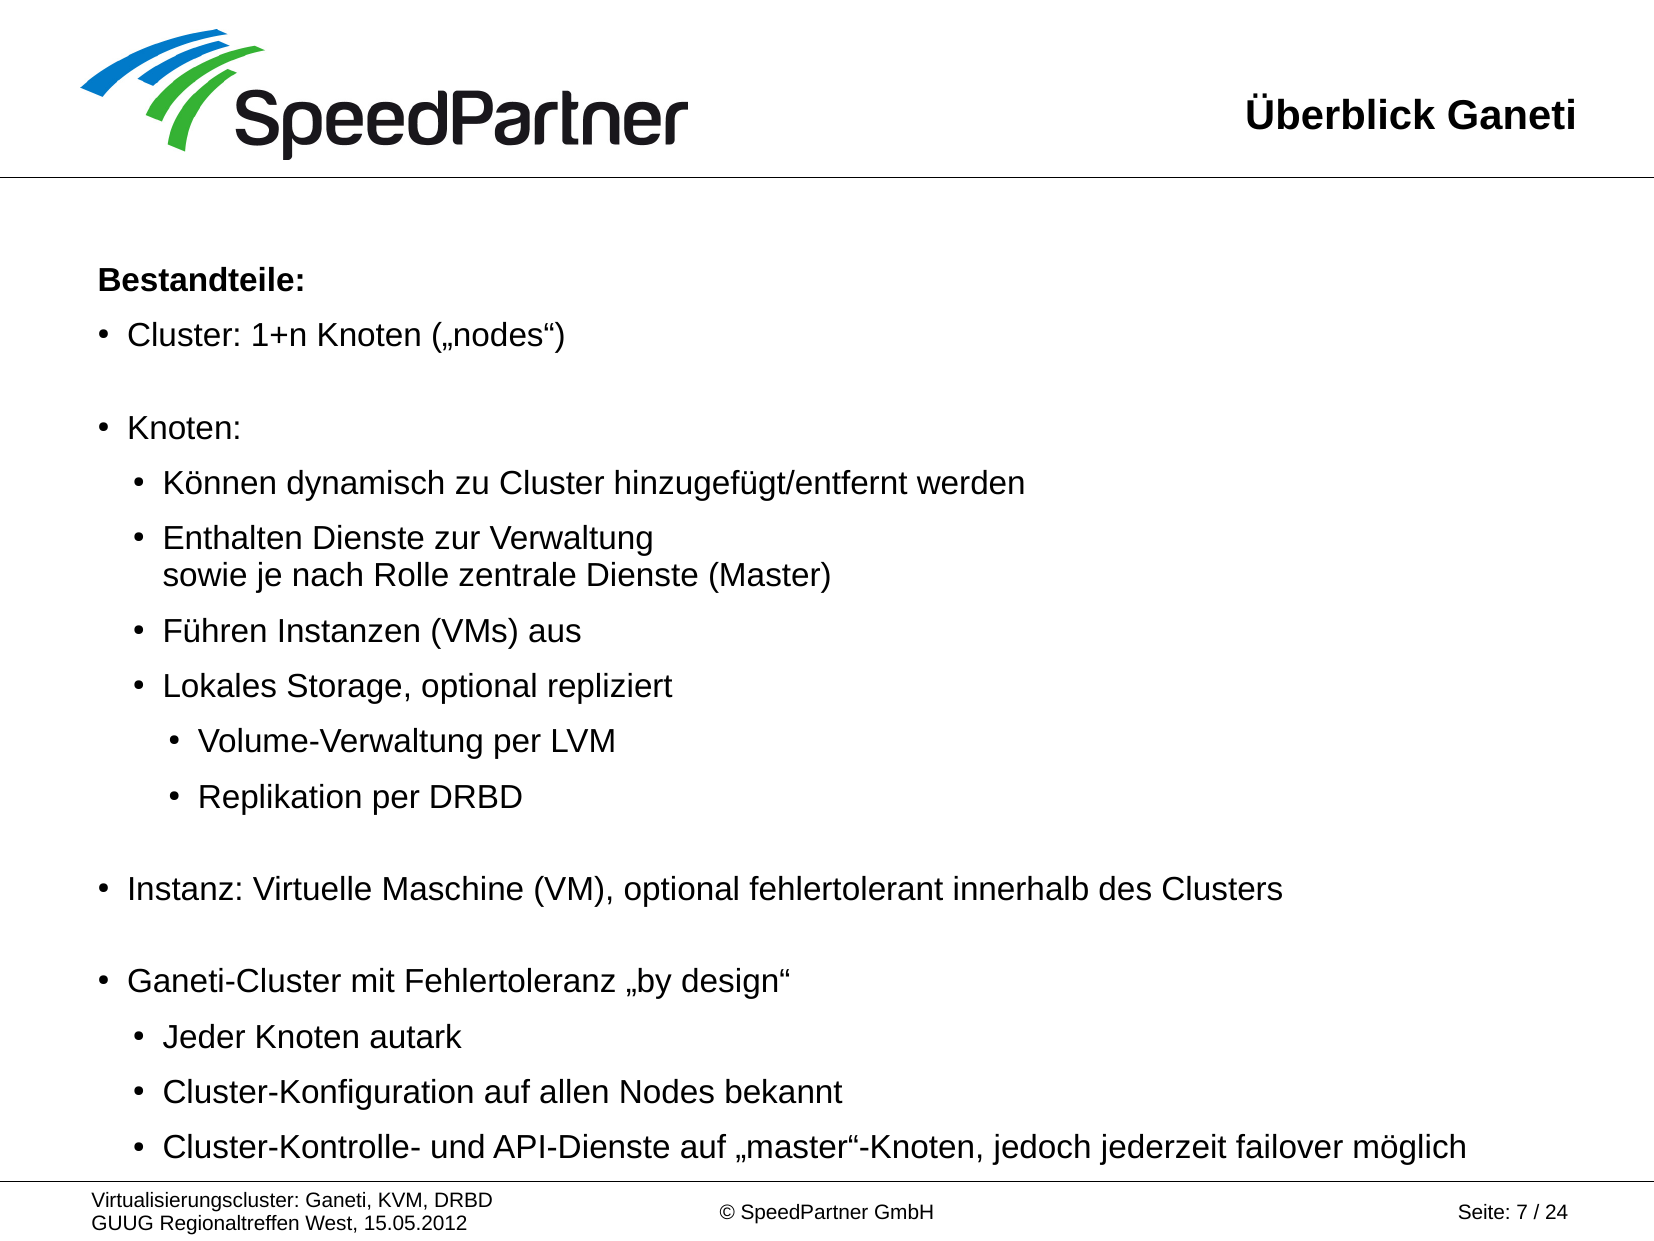

# Überblick Ganeti
Bestandteile:
Cluster: 1+n Knoten („nodes“)
Knoten:
Können dynamisch zu Cluster hinzugefügt/entfernt werden
Enthalten Dienste zur Verwaltung
sowie je nach Rolle zentrale Dienste (Master)
Führen Instanzen (VMs) aus
Lokales Storage, optional repliziert
Volume-Verwaltung per LVM
Replikation per DRBD
Instanz: Virtuelle Maschine (VM), optional fehlertolerant innerhalb des Clusters
Ganeti-Cluster mit Fehlertoleranz „by design“
Jeder Knoten autark
Cluster-Konfiguration auf allen Nodes bekannt
Cluster-Kontrolle- und API-Dienste auf „master“-Knoten, jedoch jederzeit failover möglich